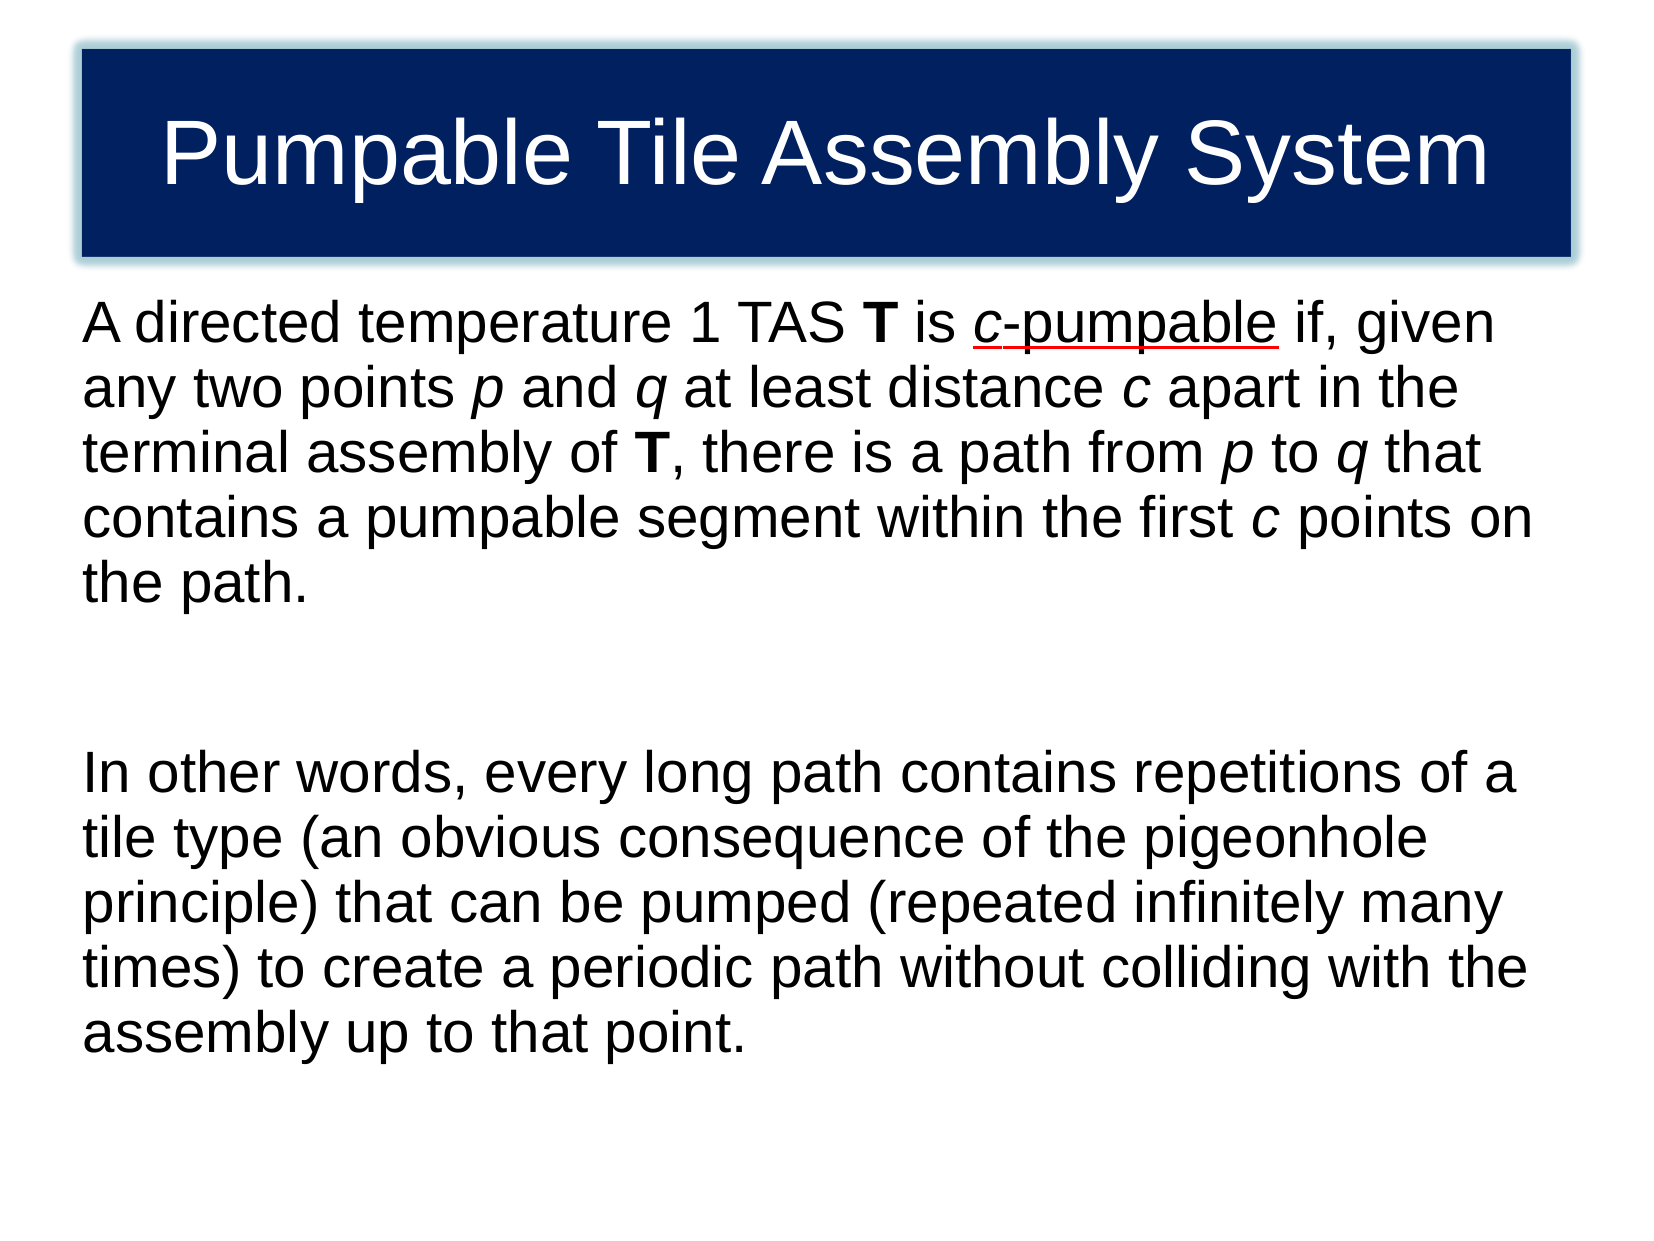

Pumpable Tile Assembly System
# A directed temperature 1 TAS T is c-pumpable if, given any two points p and q at least distance c apart in the terminal assembly of T, there is a path from p to q that contains a pumpable segment within the first c points on the path.
In other words, every long path contains repetitions of a tile type (an obvious consequence of the pigeonhole principle) that can be pumped (repeated infinitely many times) to create a periodic path without colliding with the assembly up to that point.